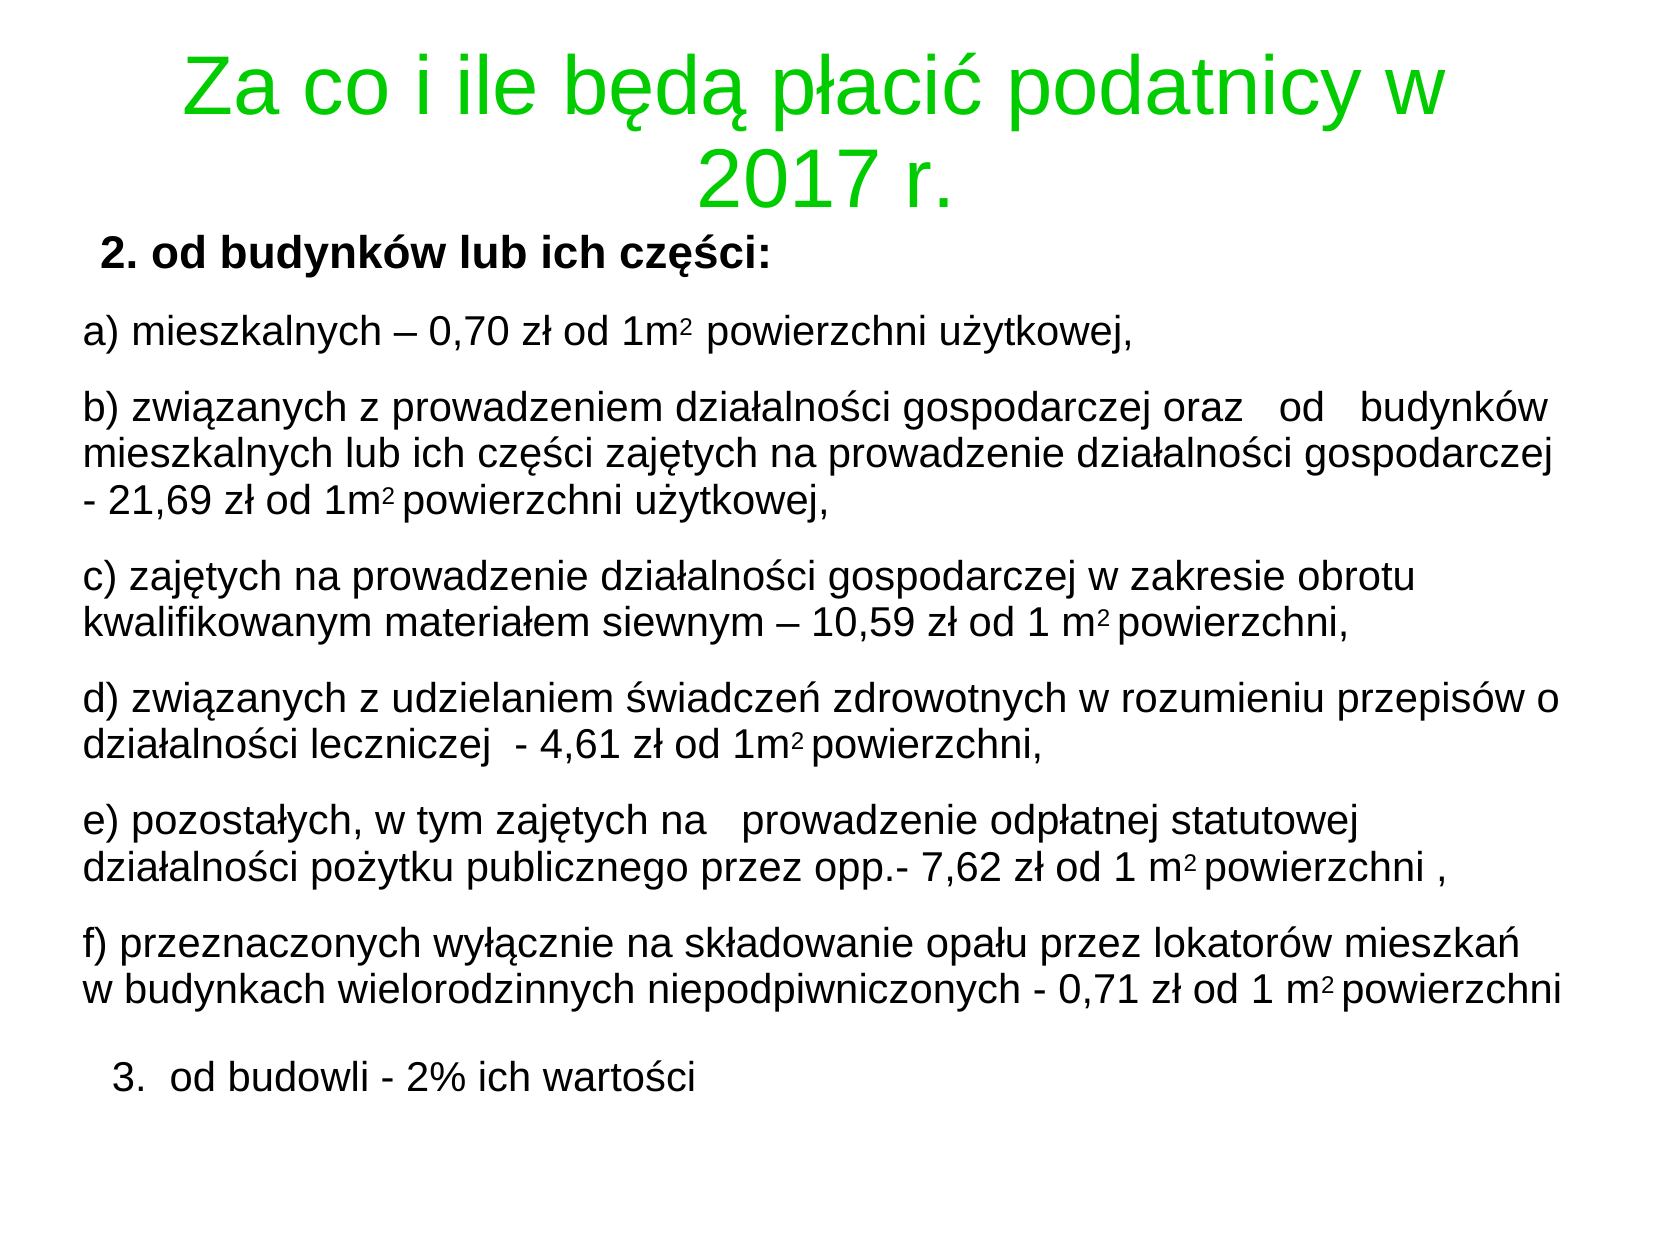

# Za co i ile będą płacić podatnicy w 2017 r.
2. od budynków lub ich części:
a) mieszkalnych – 0,70 zł od 1m2 powierzchni użytkowej,
b) związanych z prowadzeniem działalności gospodarczej oraz  od  budynków mieszkalnych lub ich części zajętych na prowadzenie działalności gospodarczej - 21,69 zł od 1m2 powierzchni użytkowej,
c) zajętych na prowadzenie działalności gospodarczej w zakresie obrotu kwalifikowanym materiałem siewnym – 10,59 zł od 1 m2 powierzchni,
d) związanych z udzielaniem świadczeń zdrowotnych w rozumieniu przepisów o działalności leczniczej - 4,61 zł od 1m2 powierzchni,
e) pozostałych, w tym zajętych na  prowadzenie odpłatnej statutowej działalności pożytku publicznego przez opp.- 7,62 zł od 1 m2 powierzchni ,
f) przeznaczonych wyłącznie na składowanie opału przez lokatorów mieszkań w budynkach wielorodzinnych niepodpiwniczonych - 0,71 zł od 1 m2 powierzchni
3.  od budowli - 2% ich wartości